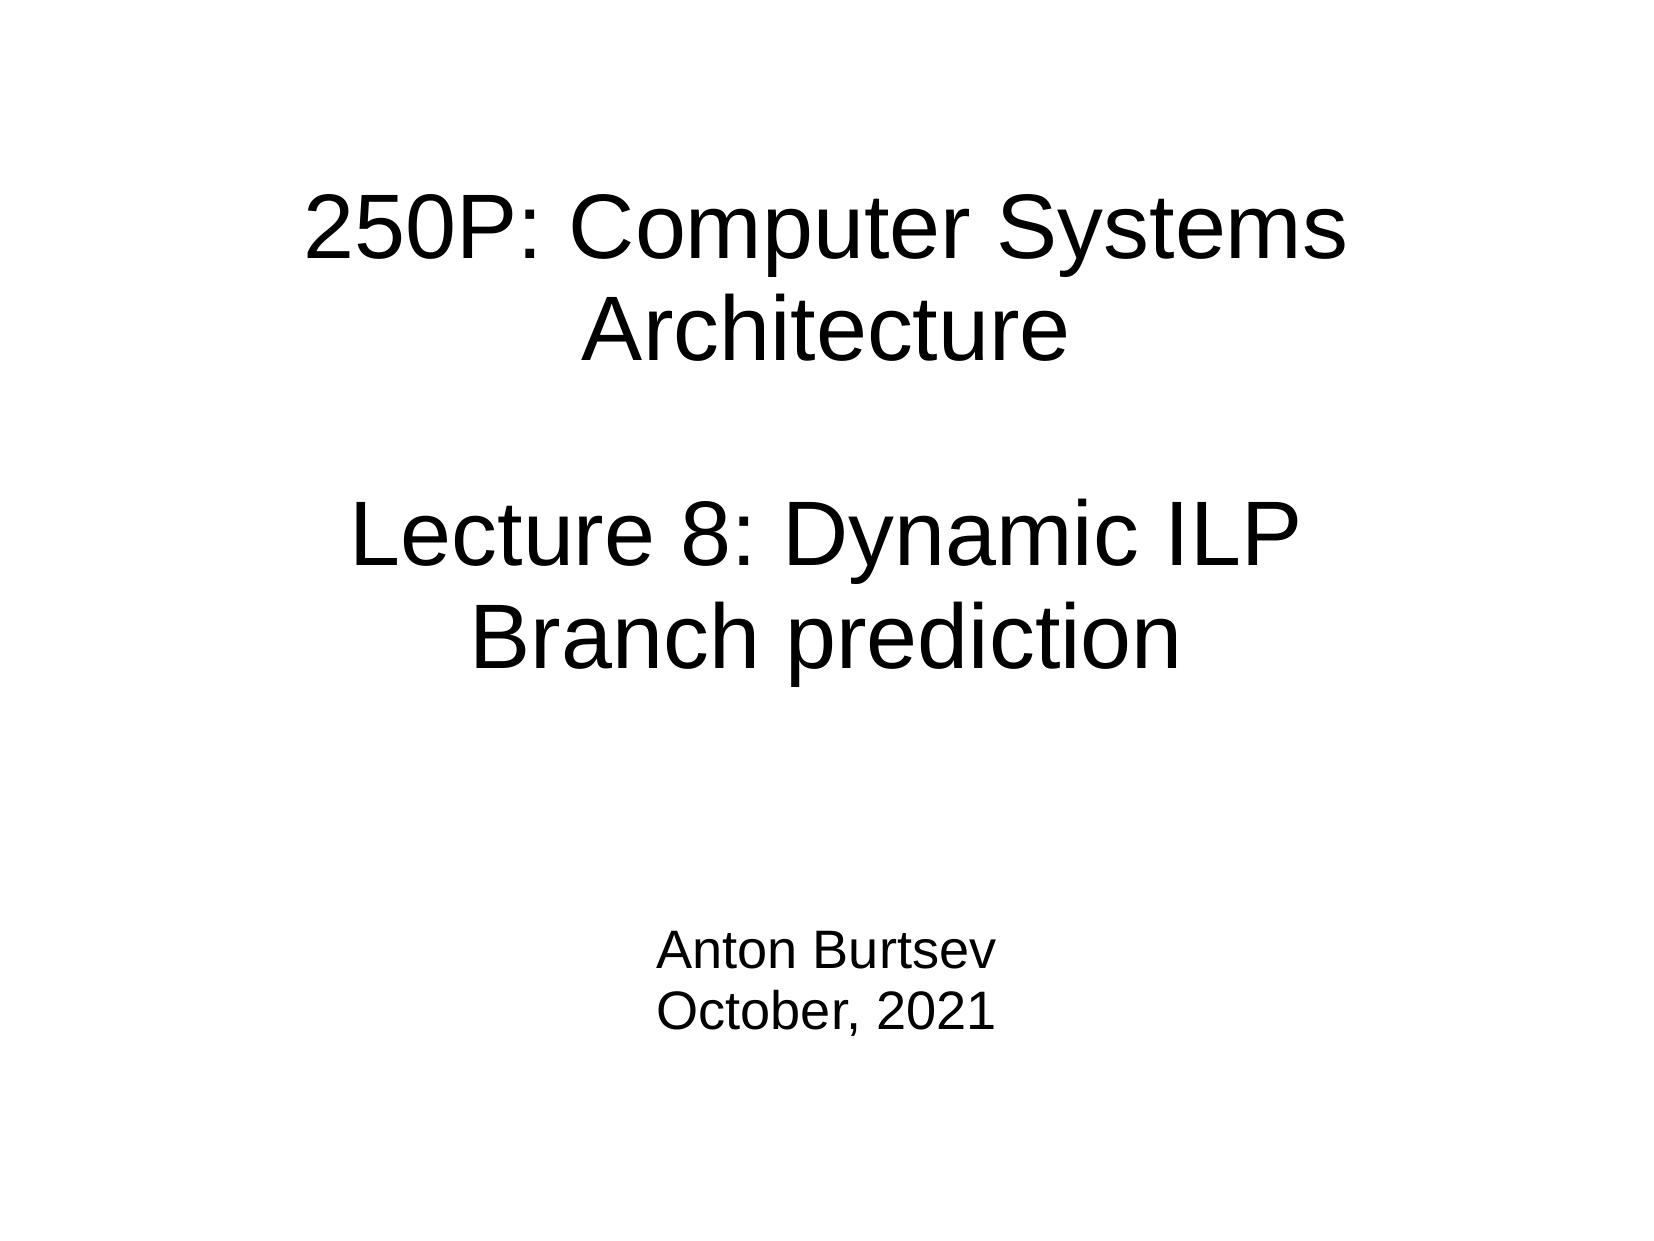

# 250P: Computer Systems Architecture Lecture 8: Dynamic ILP Branch prediction
Anton Burtsev
October, 2021